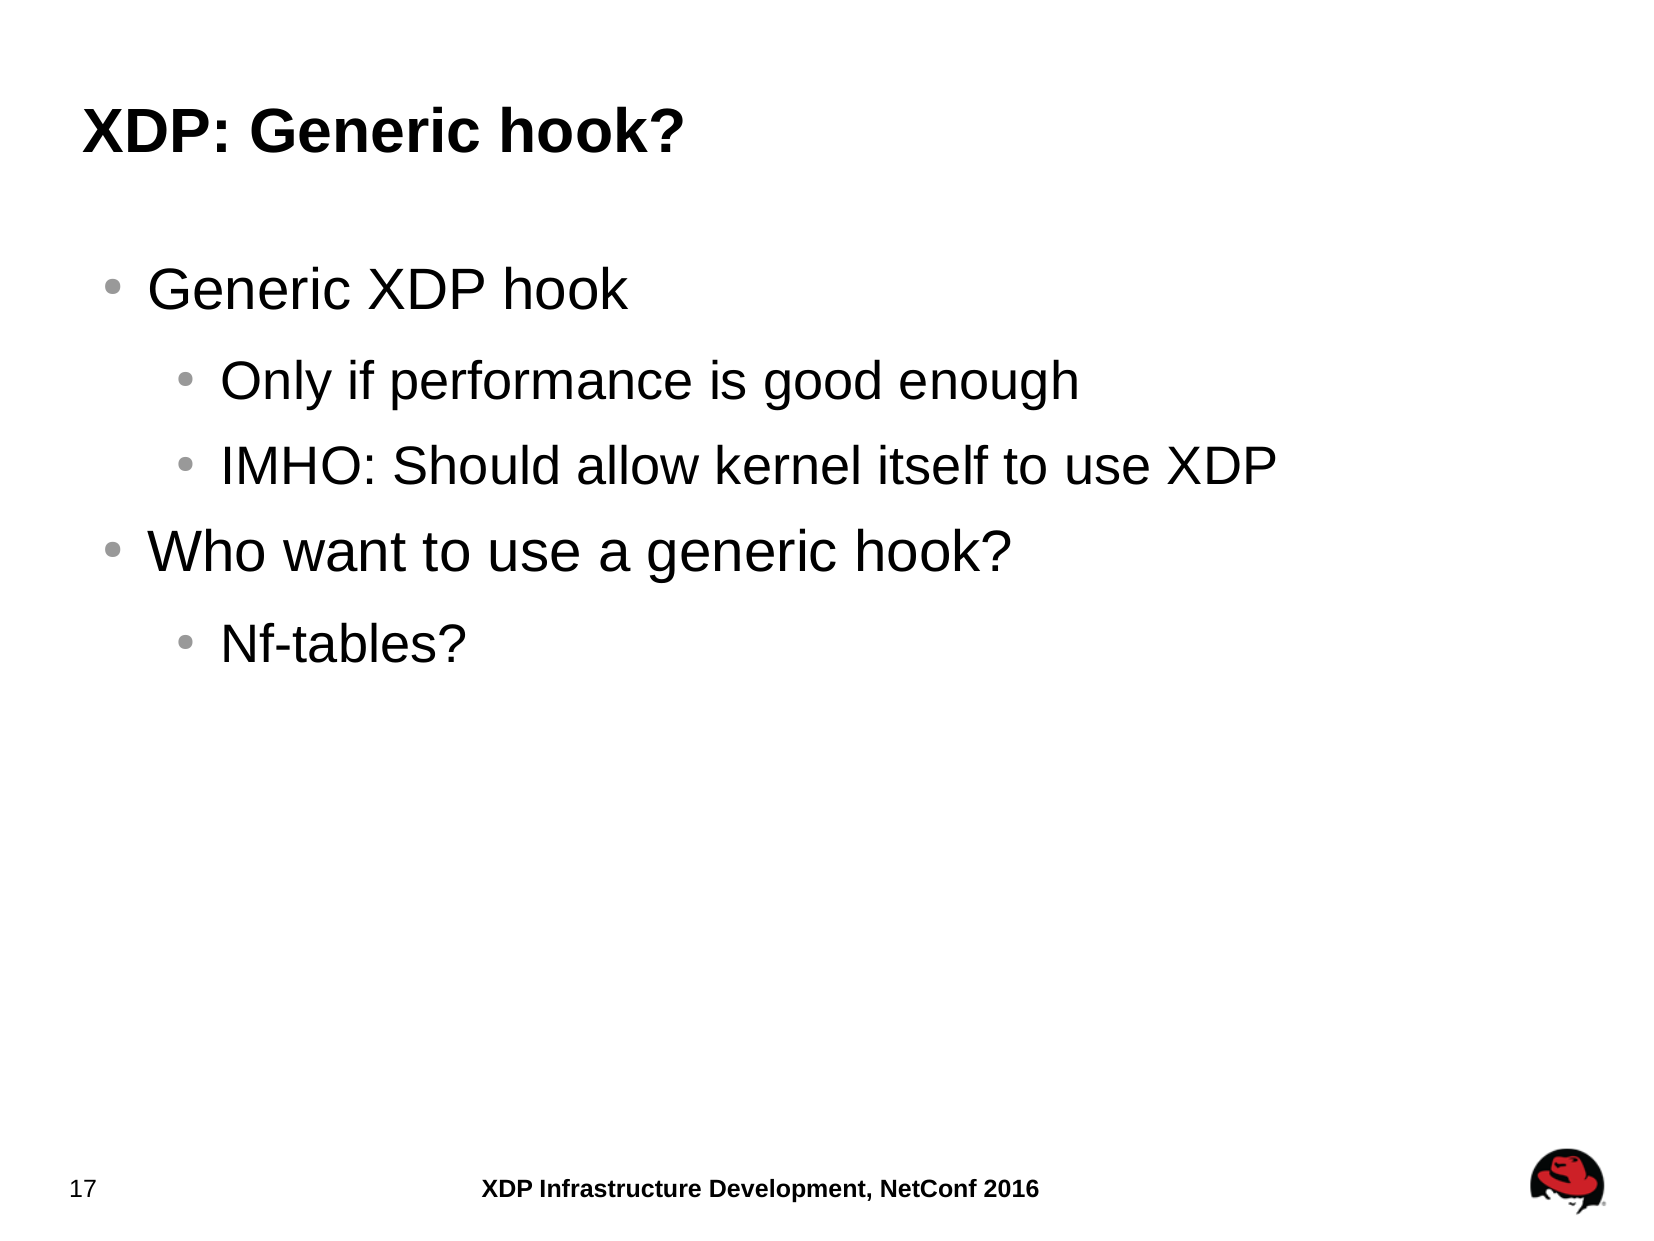

# XDP: Generic hook?
Generic XDP hook
Only if performance is good enough
IMHO: Should allow kernel itself to use XDP
Who want to use a generic hook?
Nf-tables?